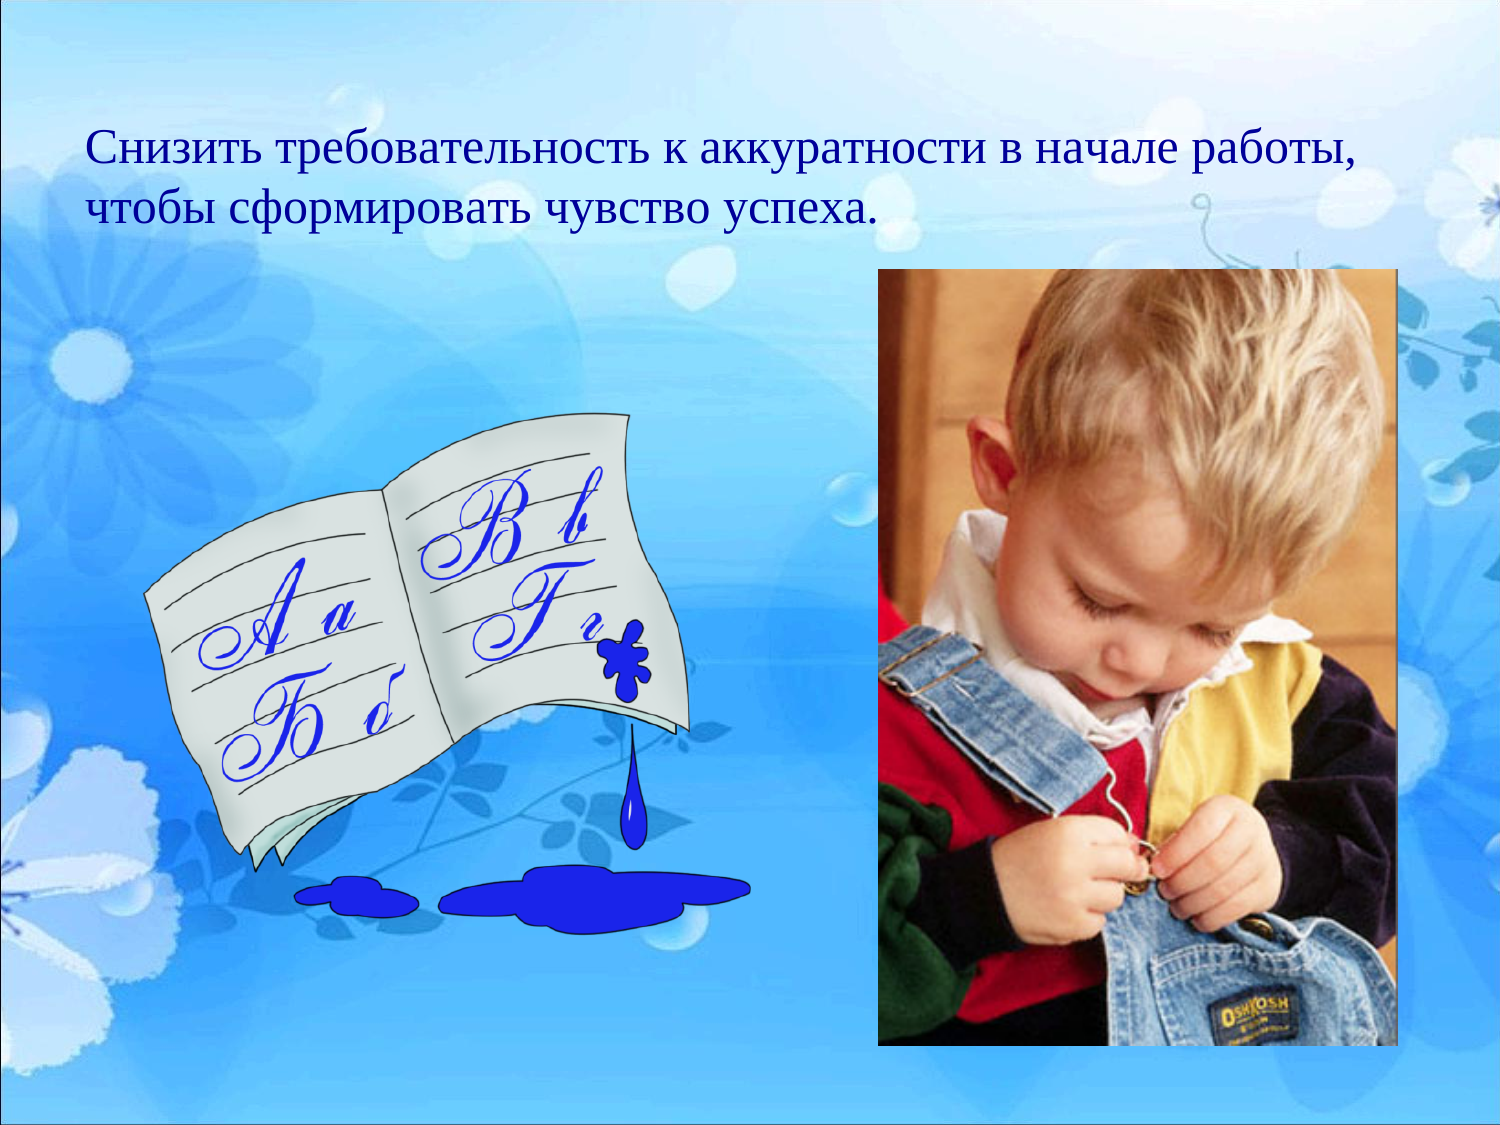

Снизить требовательность к аккуратности в начале работы, чтобы сформировать чувство успеха.